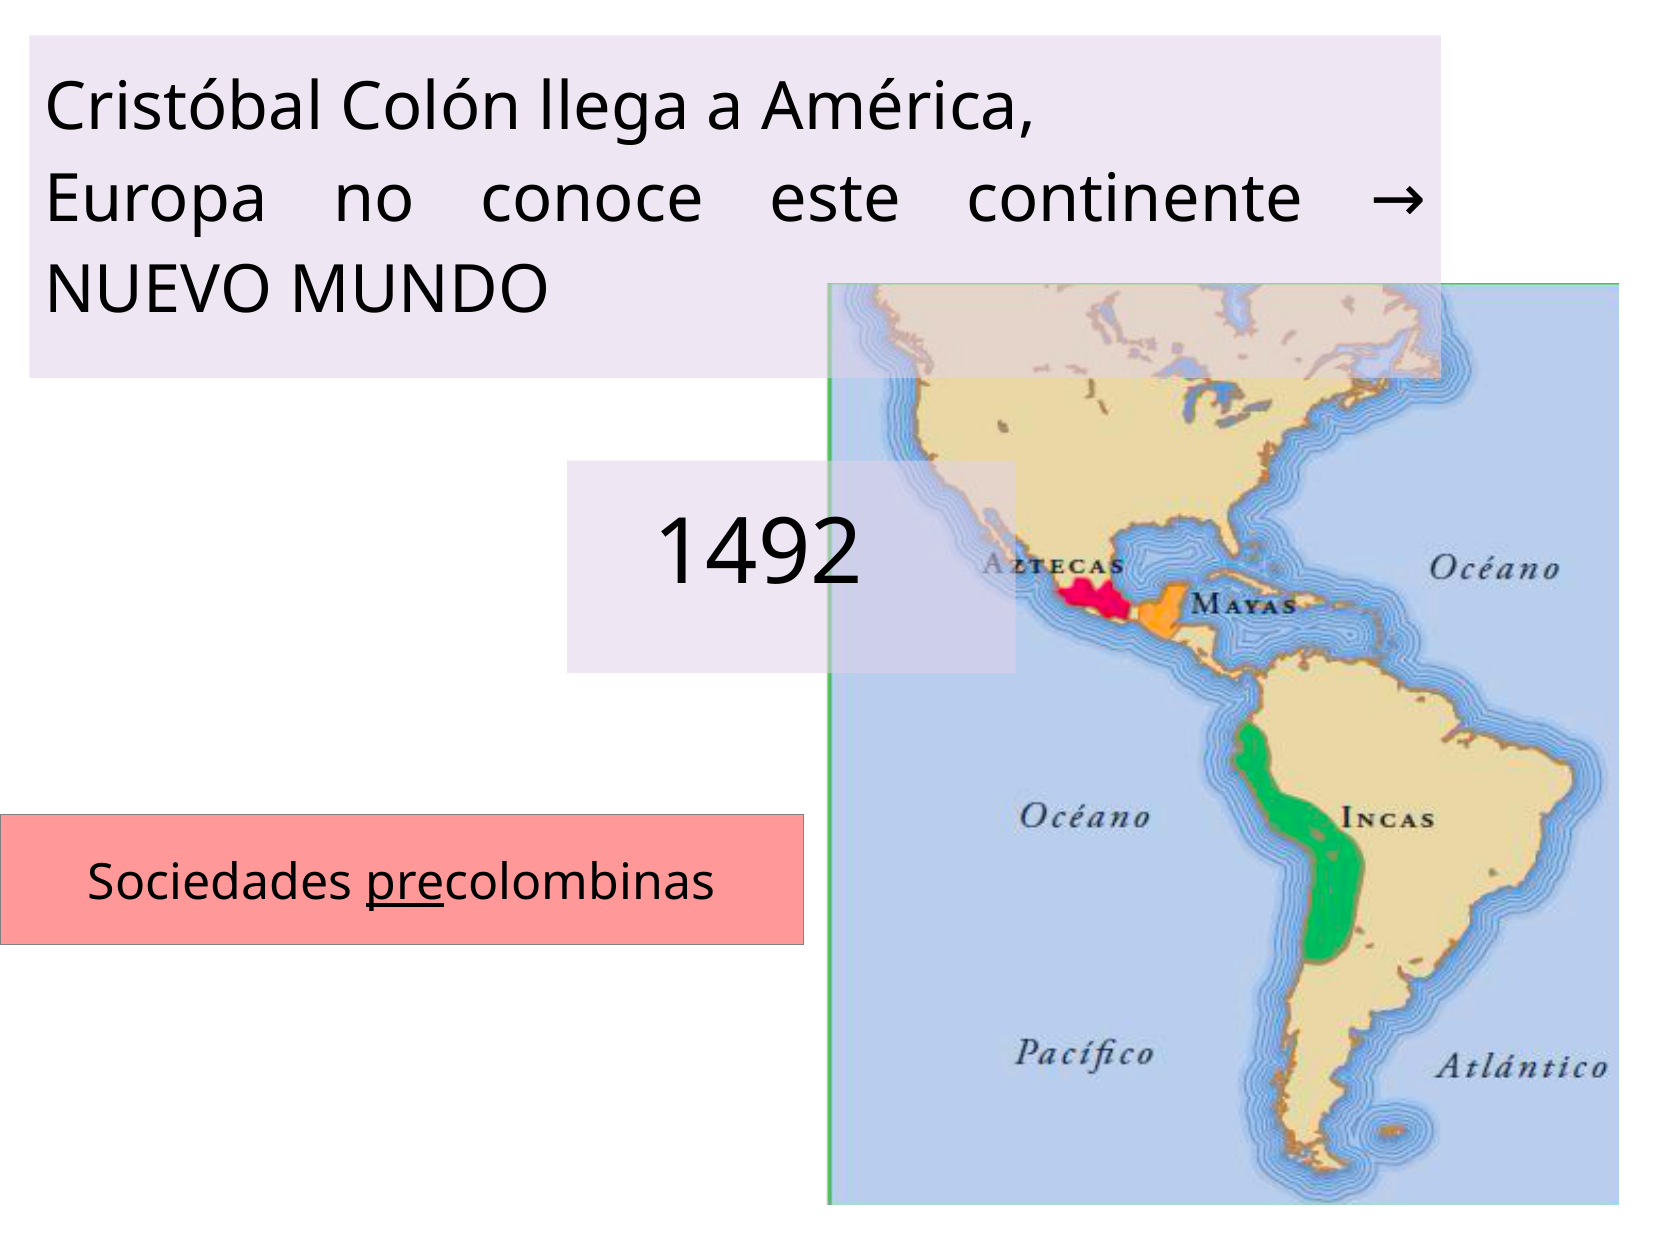

Cristóbal Colón llega a América,
Europa no conoce este continente → NUEVO MUNDO
 1492
Sociedades precolombinas